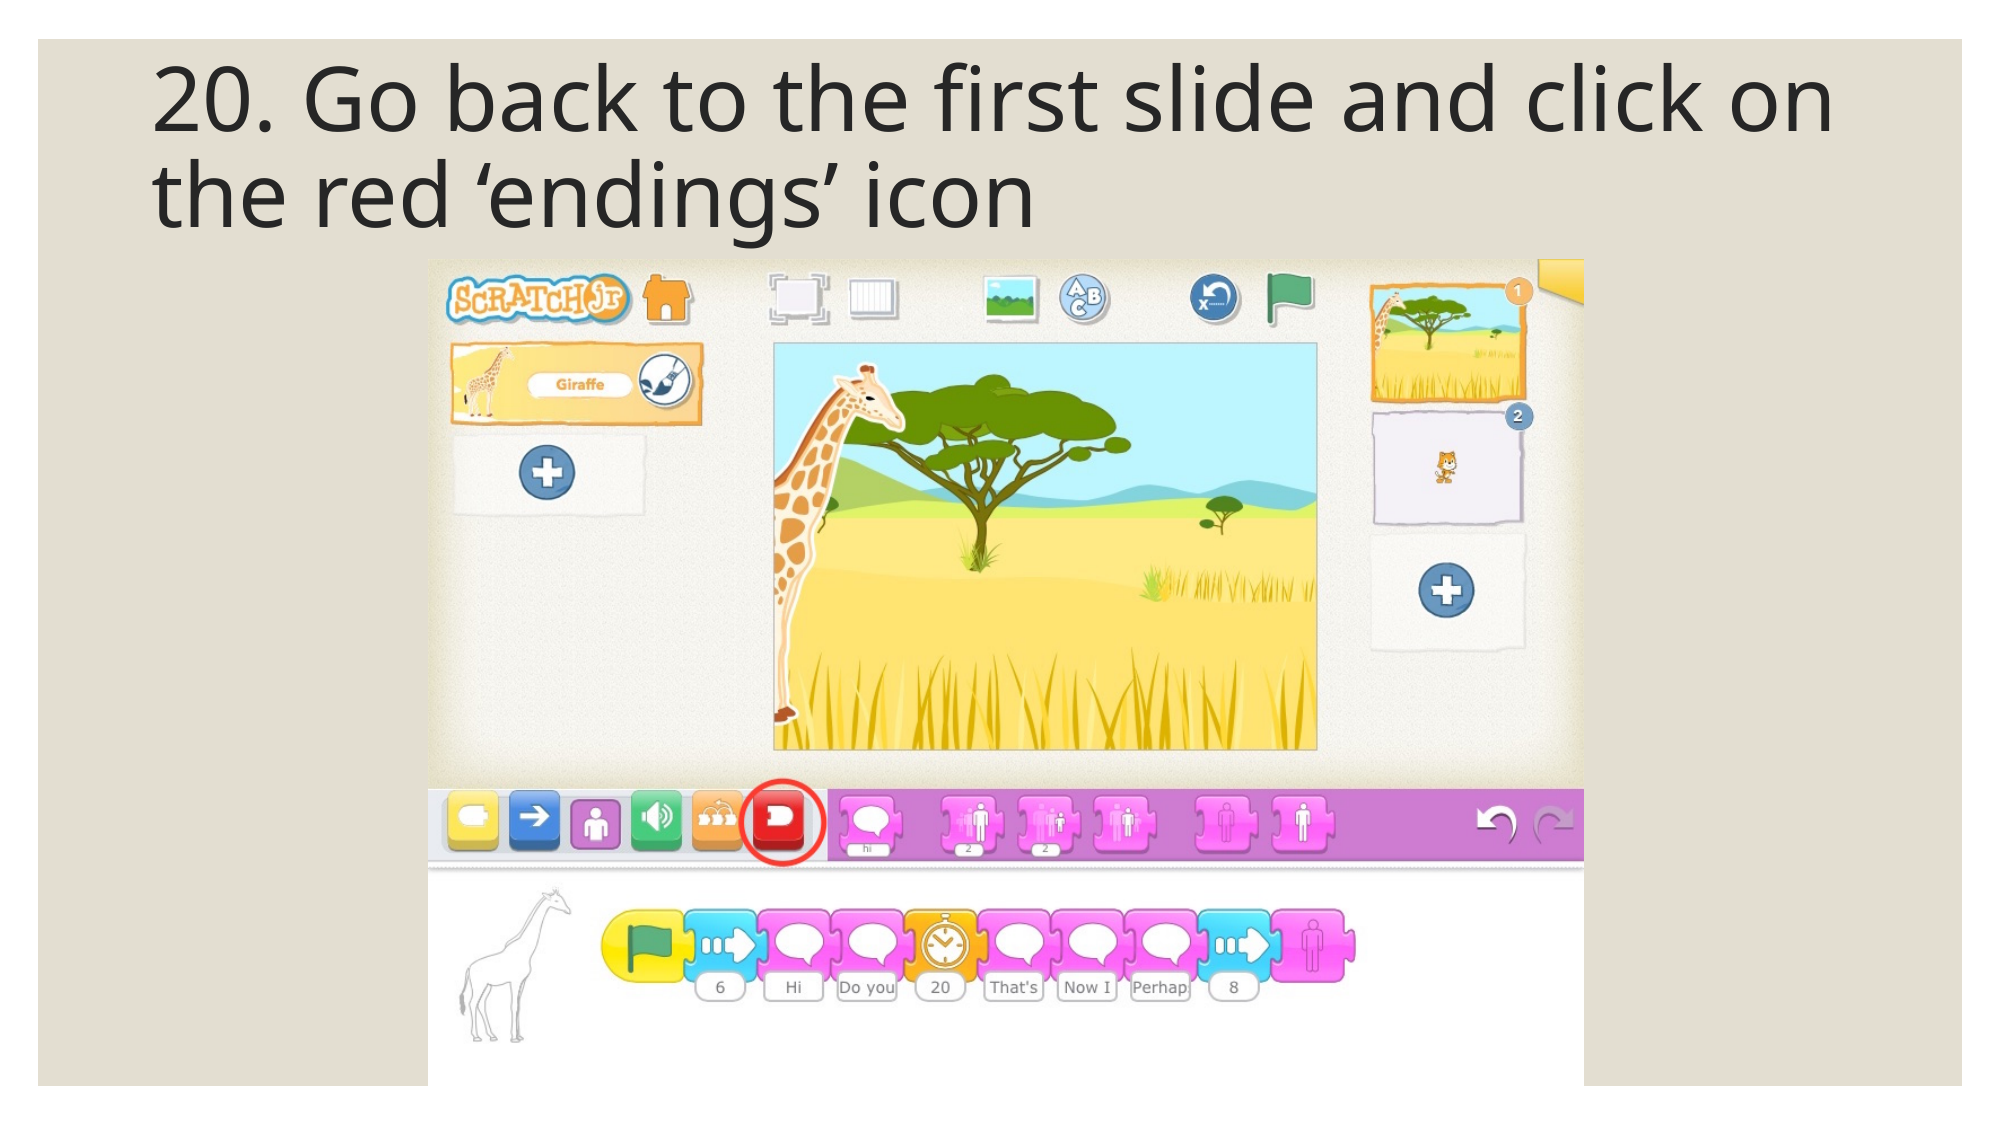

# 20. Go back to the first slide and click on the red ‘endings’ icon